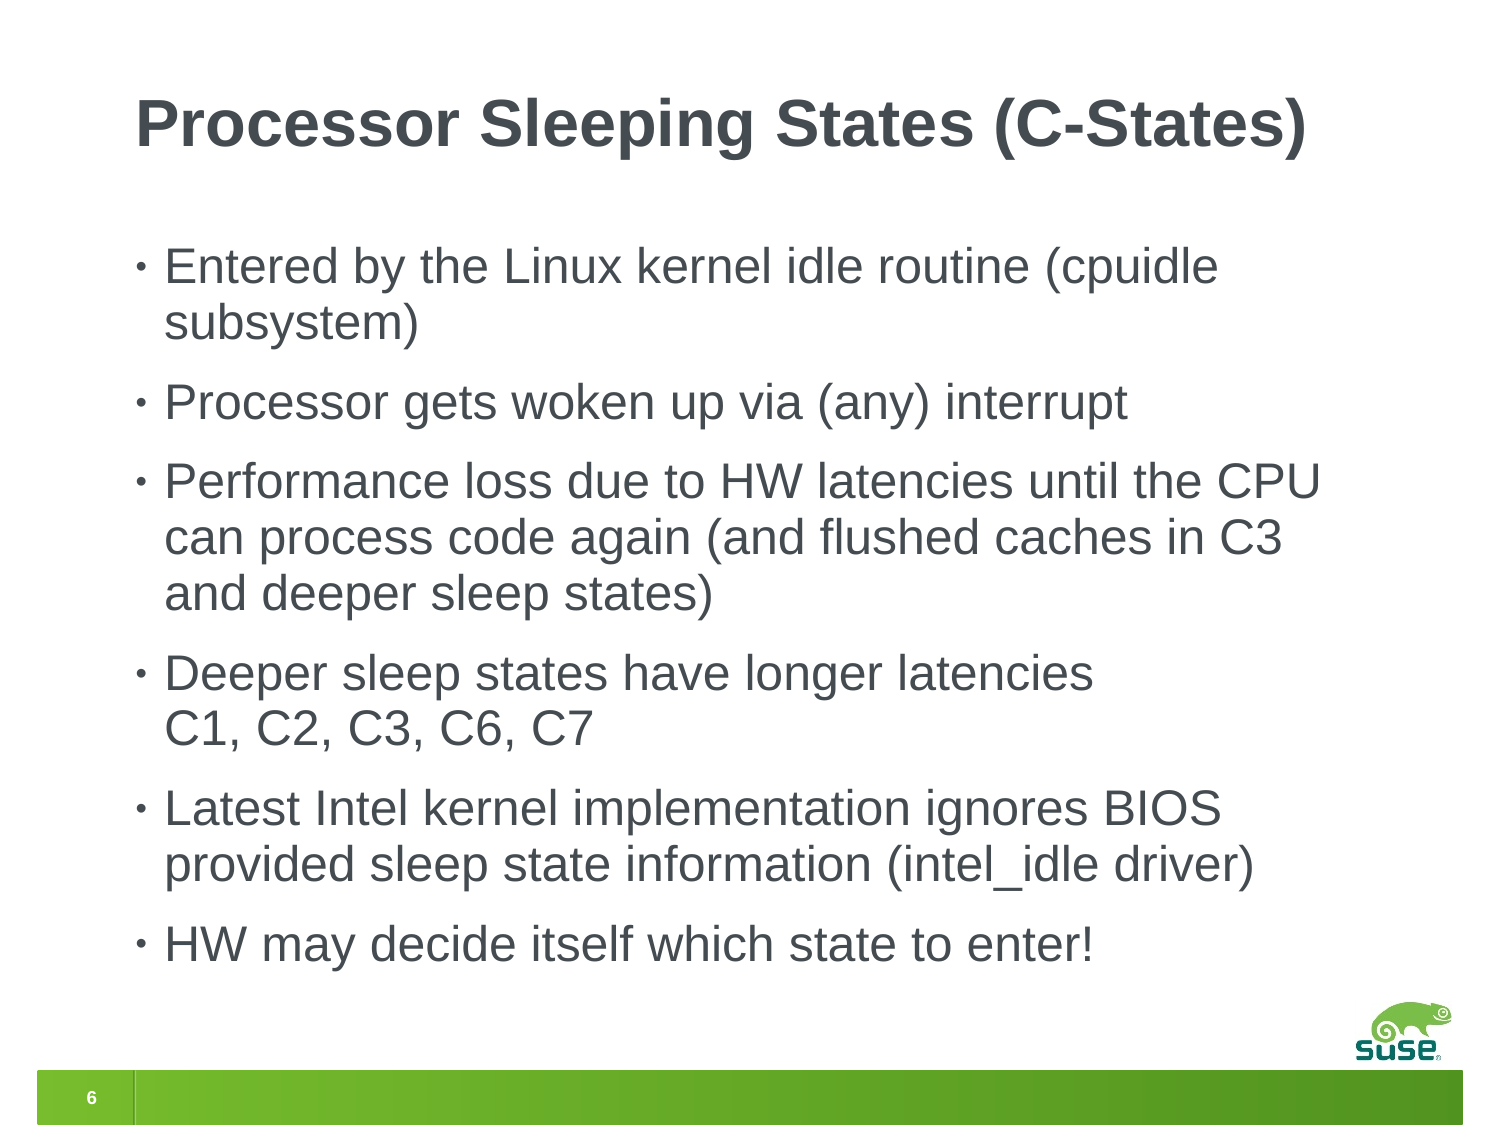

# Processor Sleeping States (C-States)
Entered by the Linux kernel idle routine (cpuidle subsystem)
Processor gets woken up via (any) interrupt
Performance loss due to HW latencies until the CPU can process code again (and flushed caches in C3 and deeper sleep states)
Deeper sleep states have longer latencies
C1, C2, C3, C6, C7
Latest Intel kernel implementation ignores BIOS provided sleep state information (intel_idle driver)
HW may decide itself which state to enter!